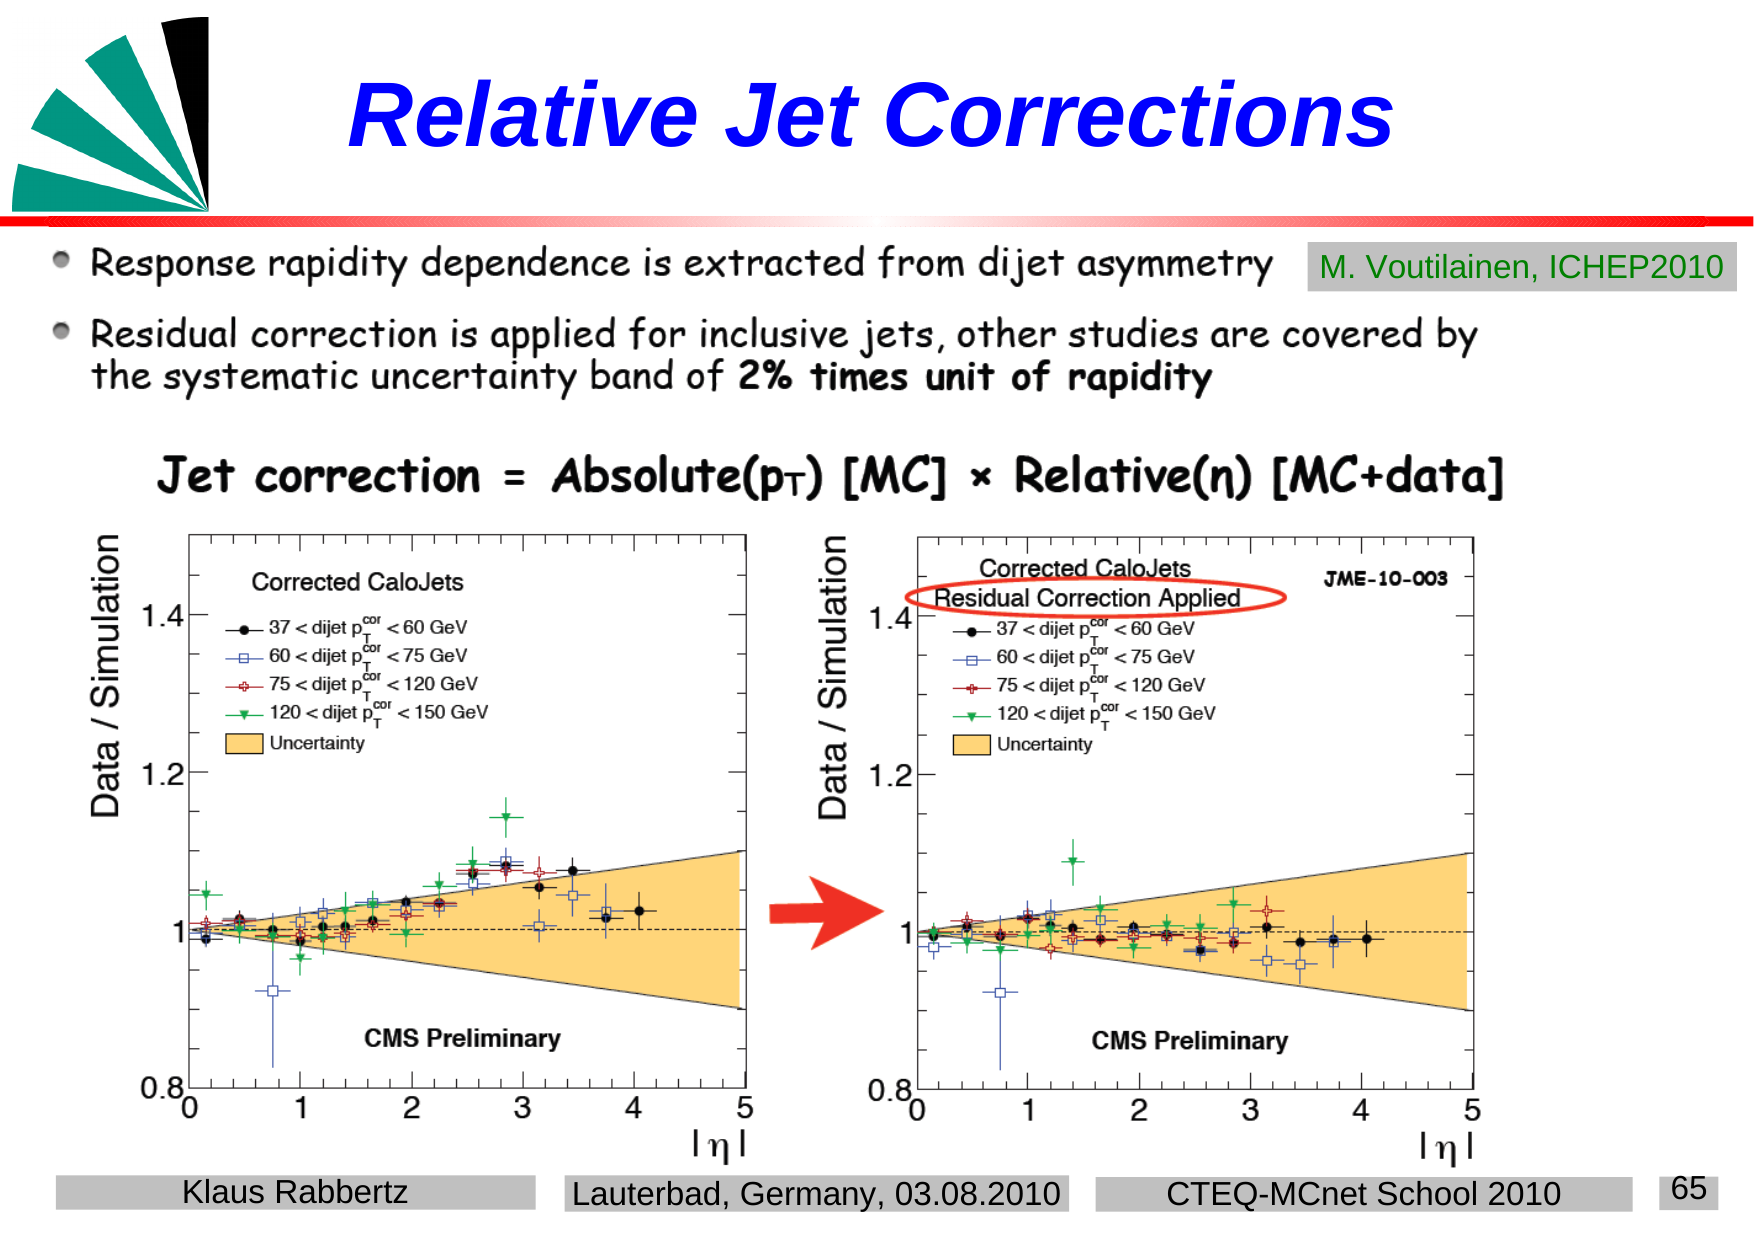

# Relative Jet Corrections
M. Voutilainen, ICHEP2010